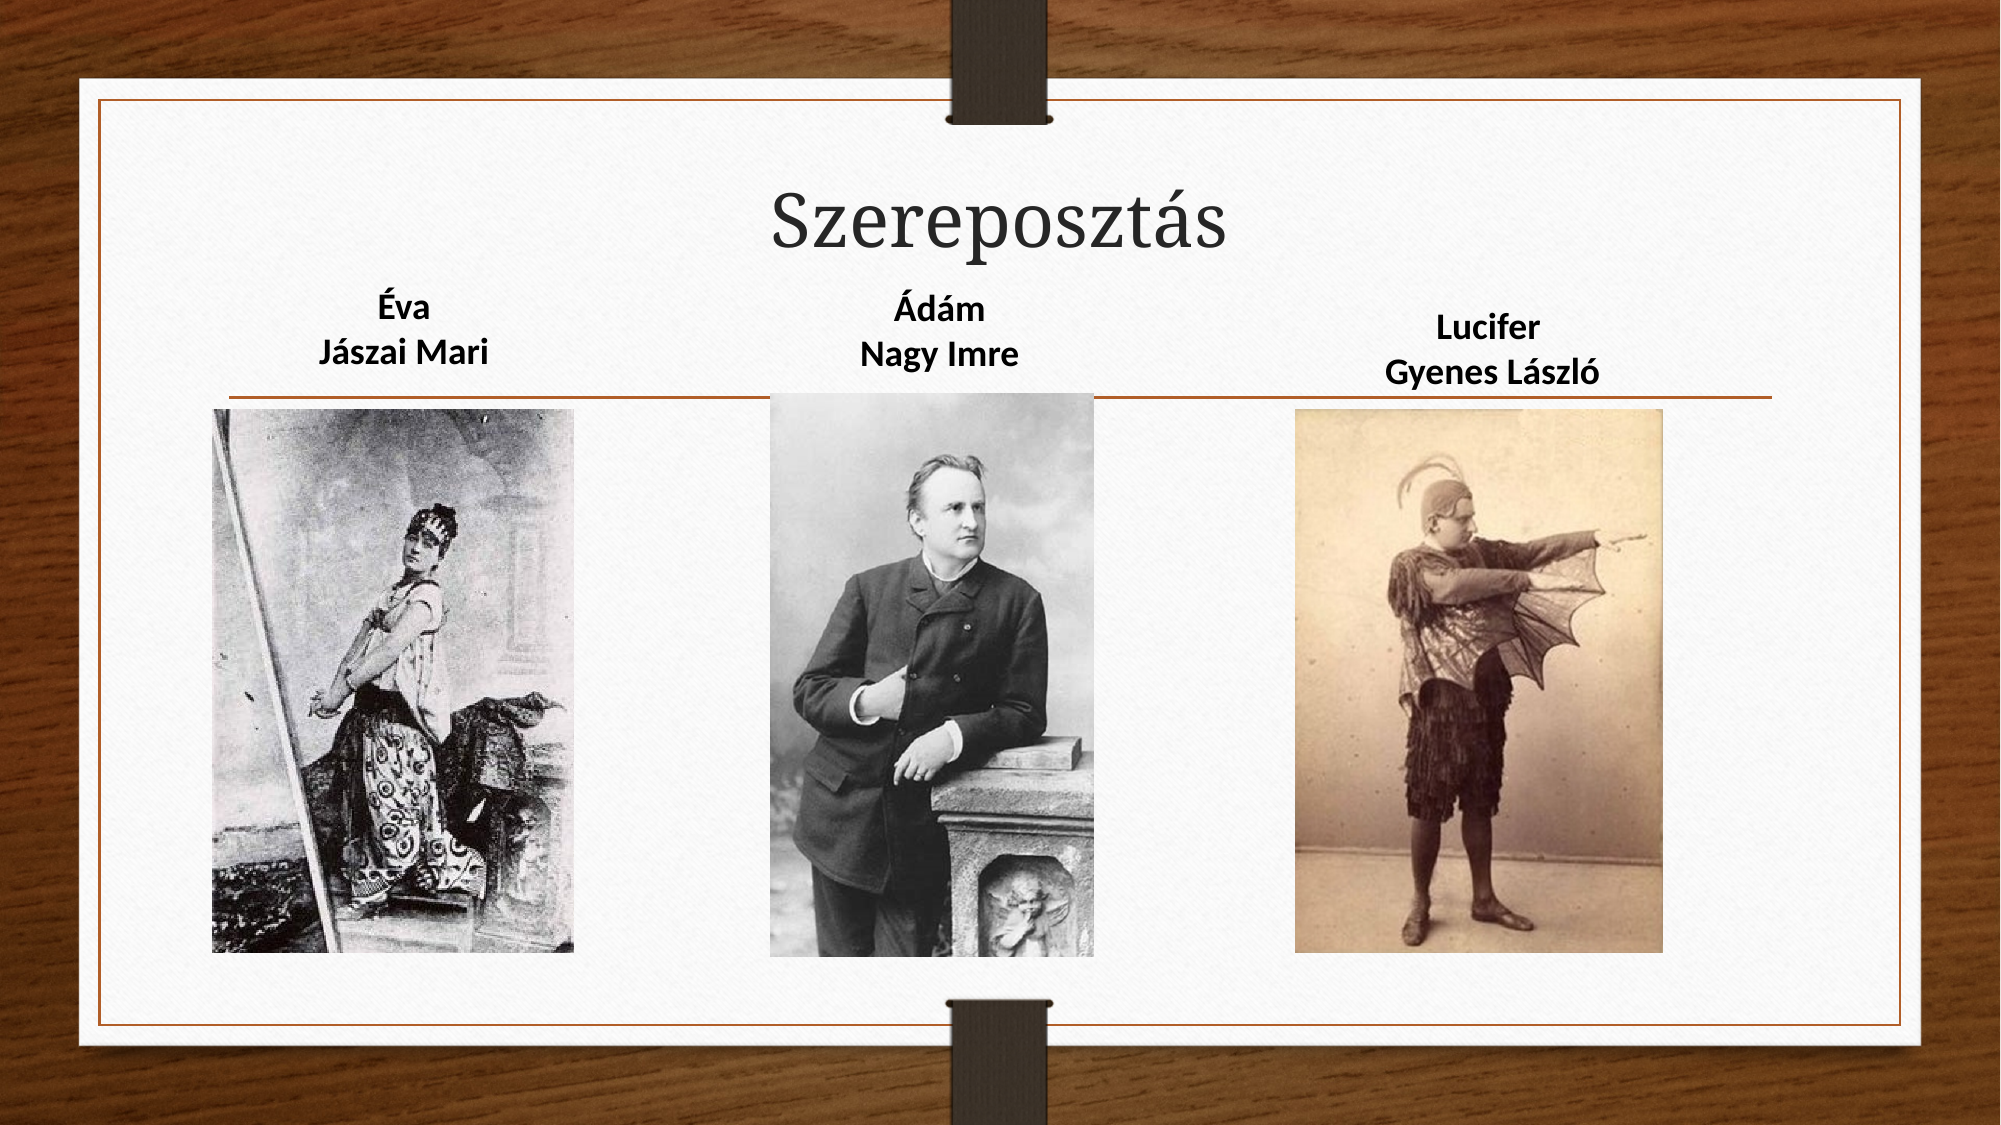

# Szereposztás
Éva
Jászai Mari
Ádám
Nagy Imre
Lucifer
Gyenes László